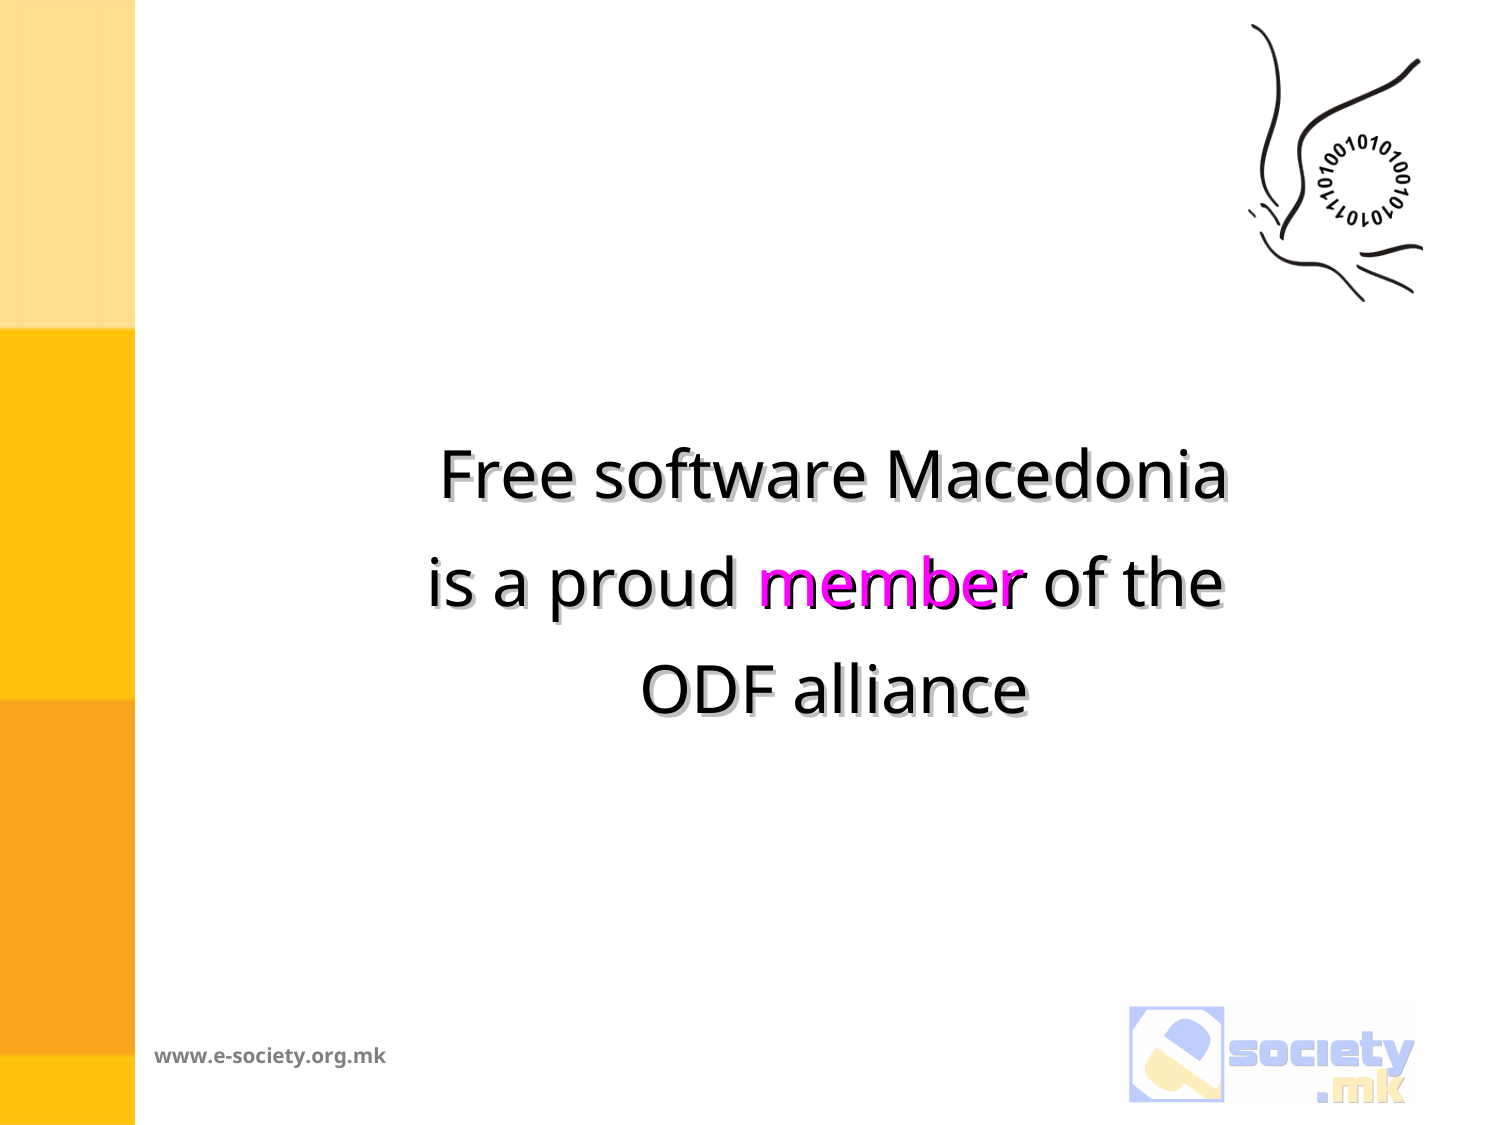

#
Free software Macedonia
is a proud member of the
ODF alliance